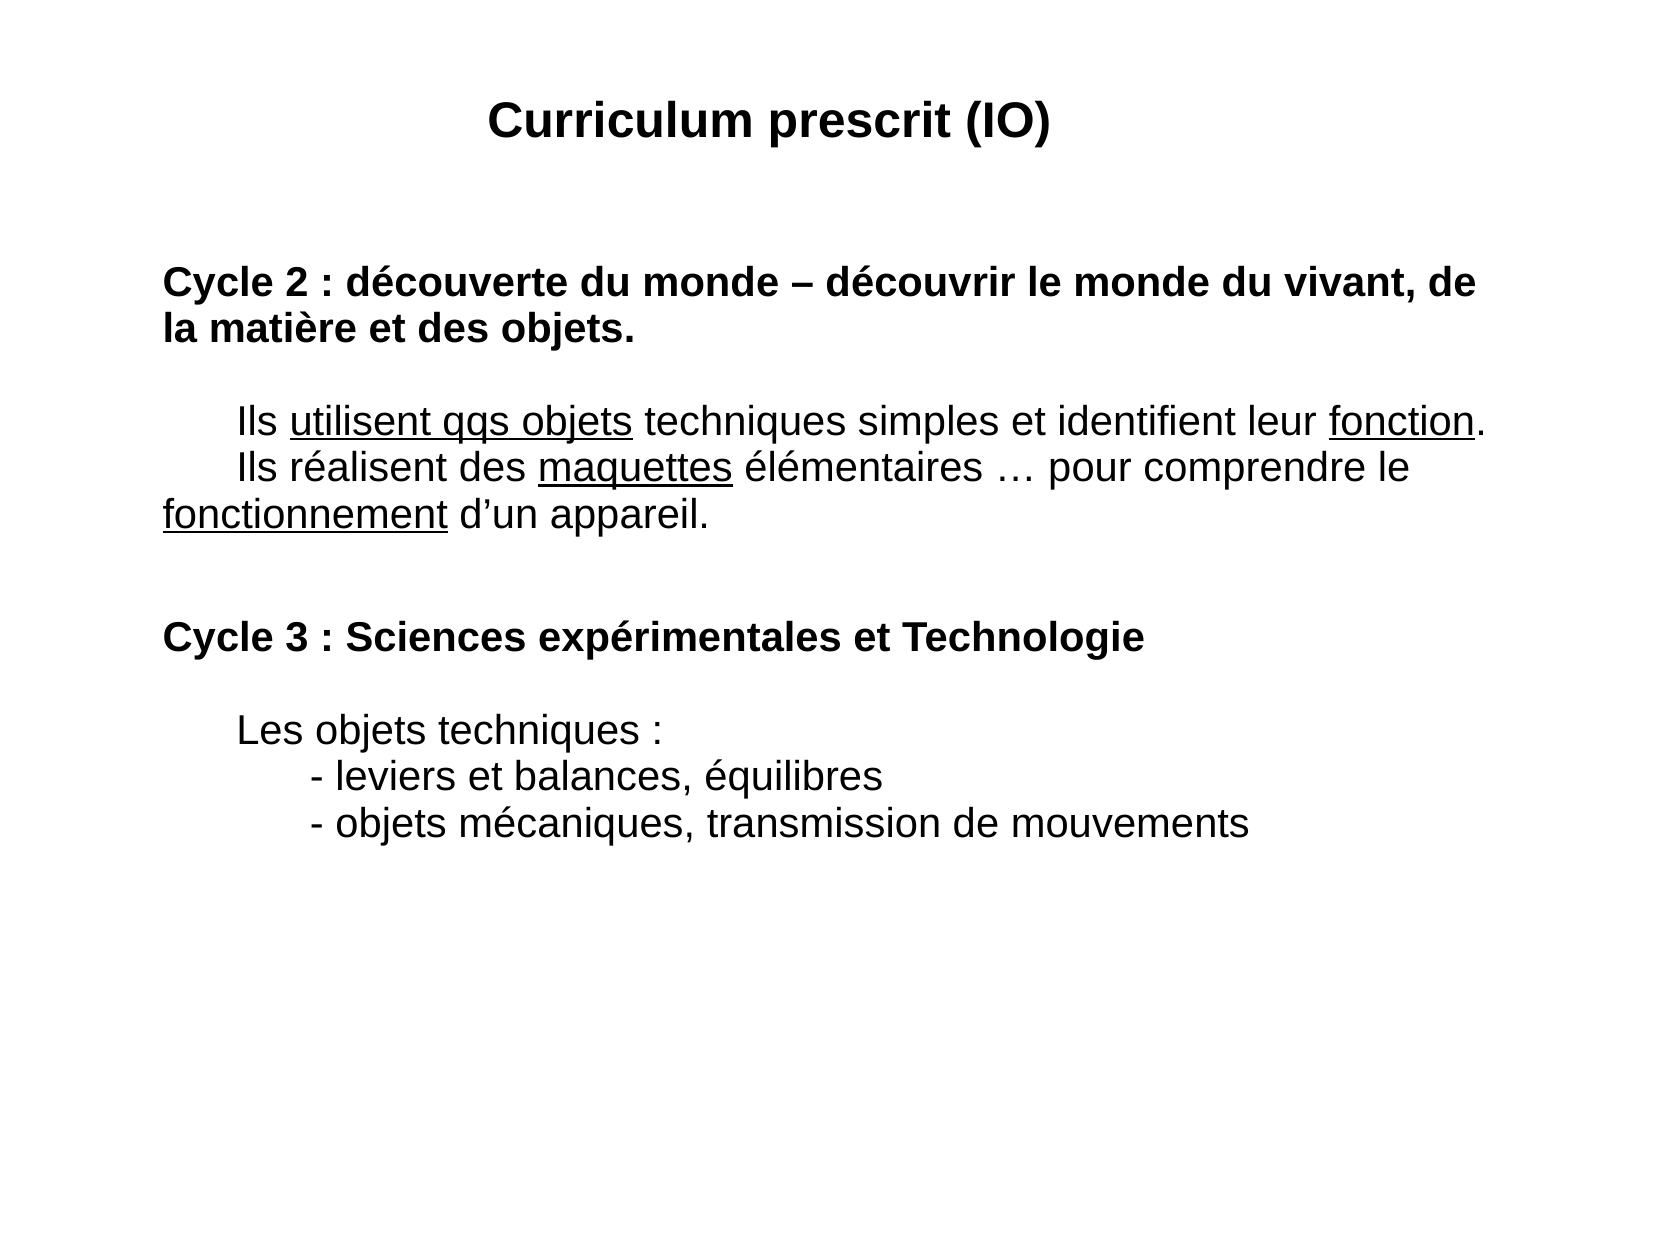

Curriculum prescrit (IO)
Cycle 2 : découverte du monde – découvrir le monde du vivant, de la matière et des objets.
	Ils utilisent qqs objets techniques simples et identifient leur fonction.
	Ils réalisent des maquettes élémentaires … pour comprendre le fonctionnement d’un appareil.
Cycle 3 : Sciences expérimentales et Technologie
	Les objets techniques :
		- leviers et balances, équilibres
		- objets mécaniques, transmission de mouvements